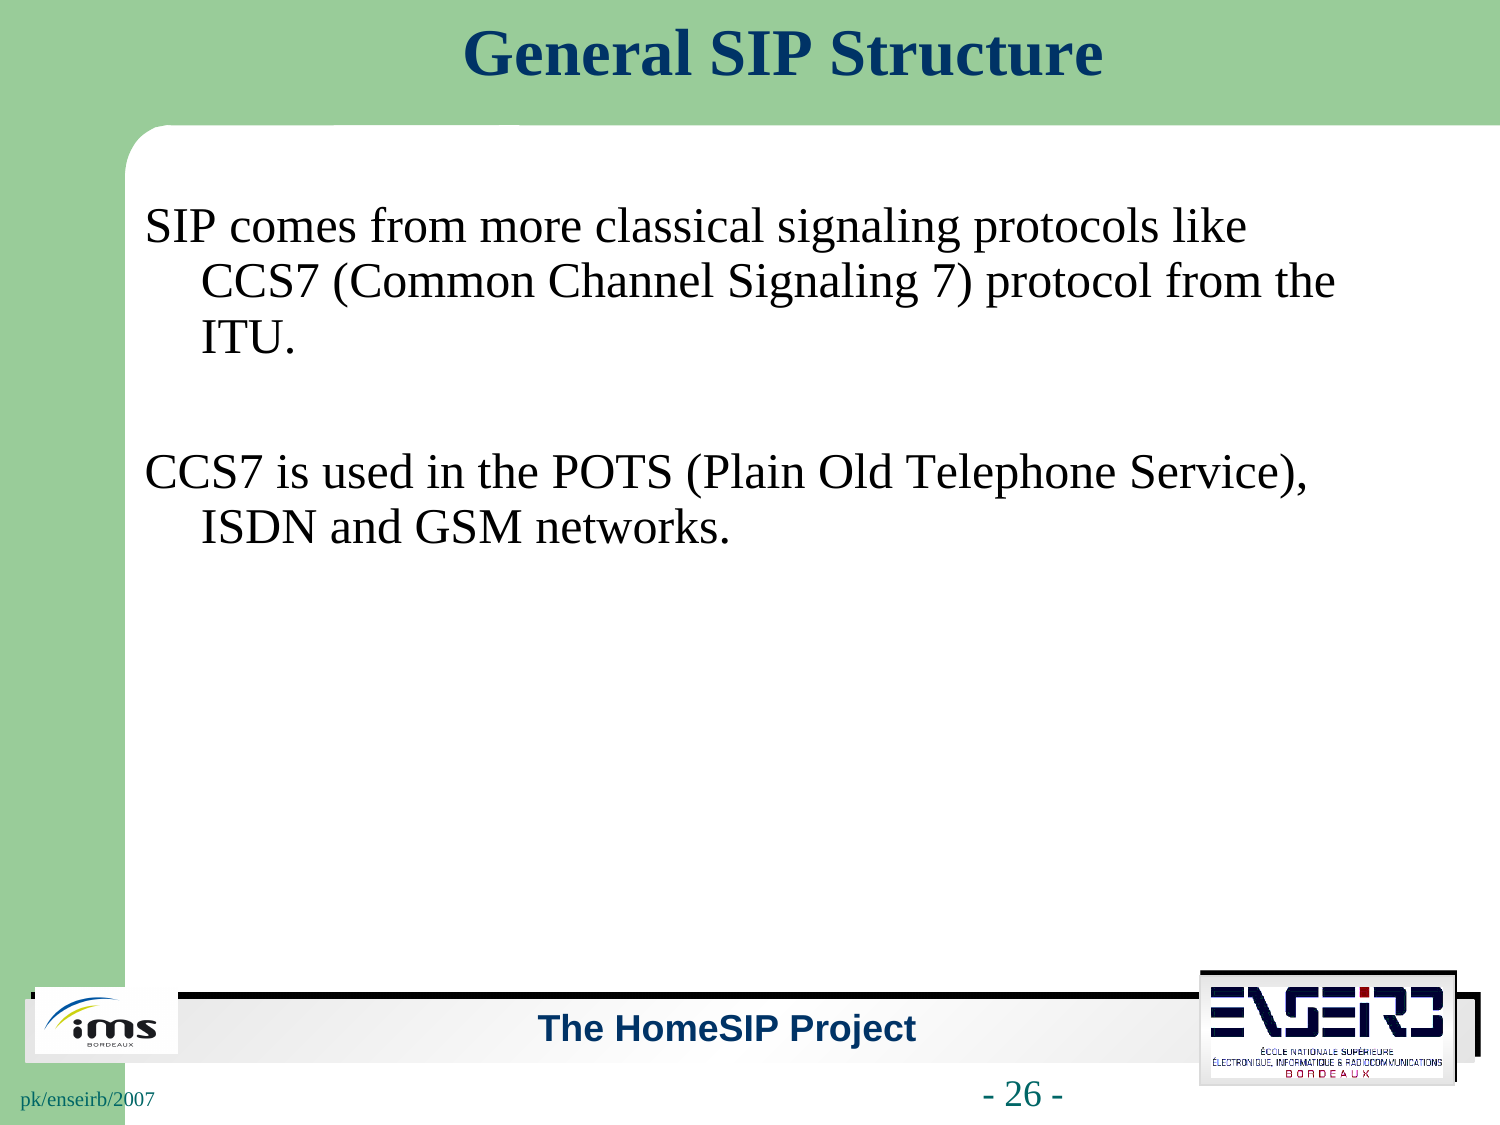

General SIP Structure
SIP comes from more classical signaling protocols like CCS7 (Common Channel Signaling 7) protocol from the ITU.
CCS7 is used in the POTS (Plain Old Telephone Service), ISDN and GSM networks.